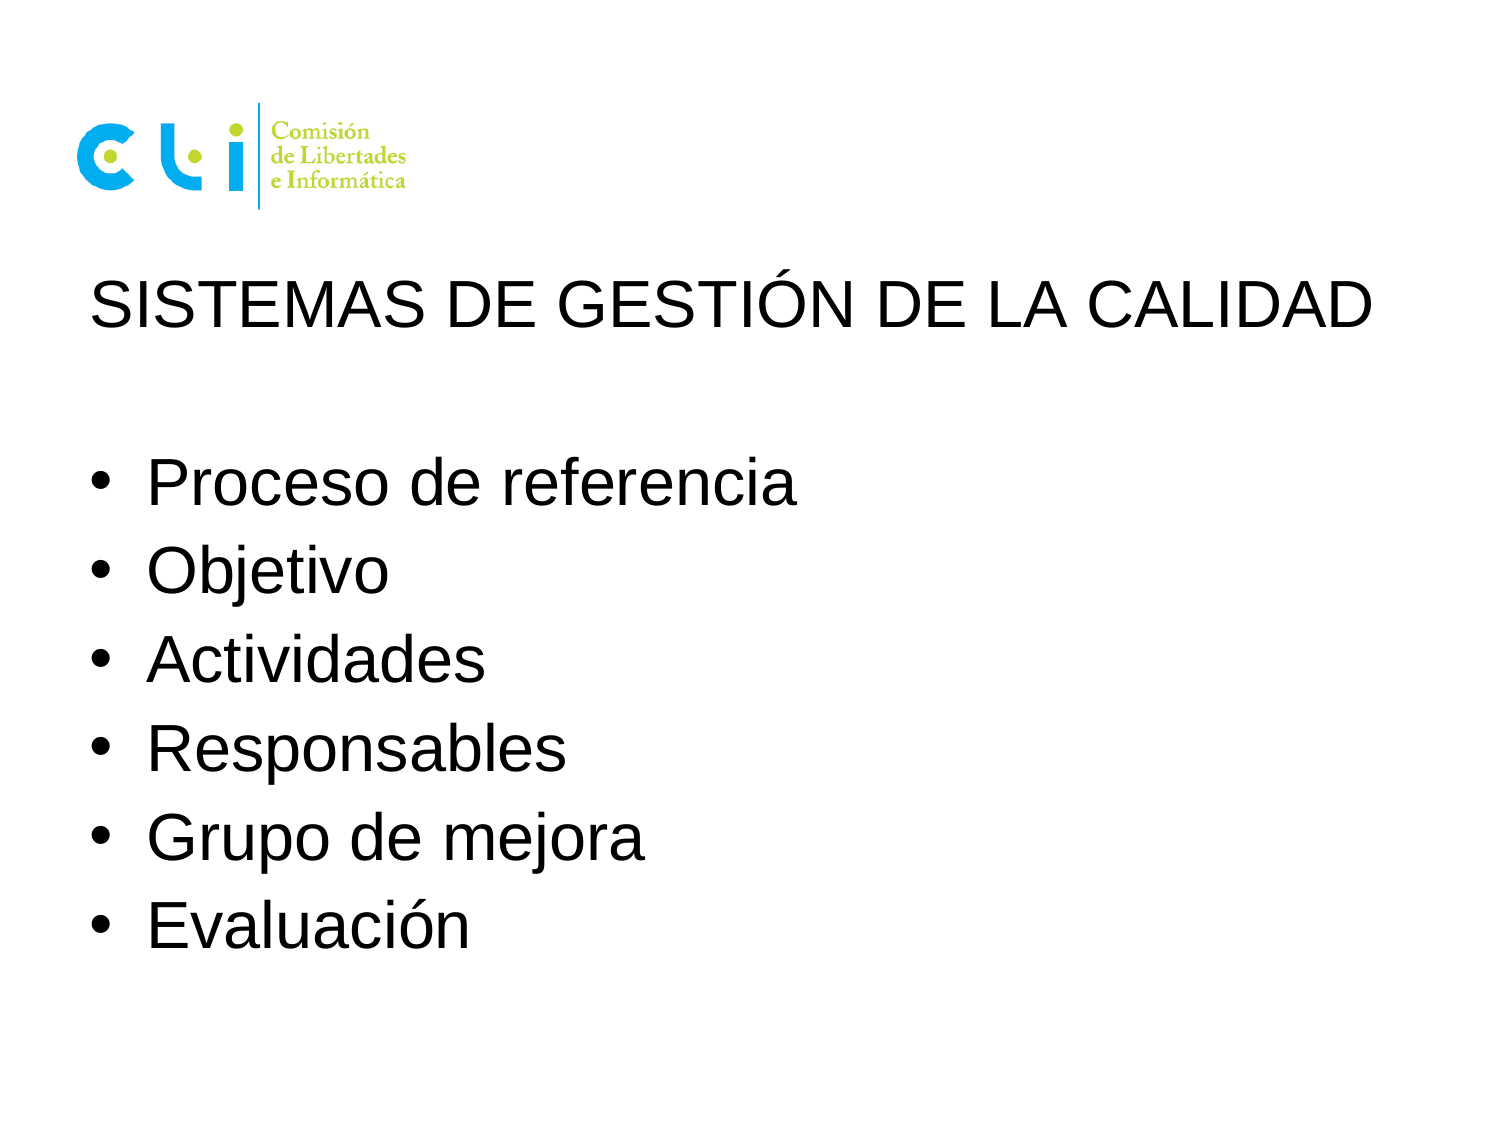

# SISTEMAS DE GESTIÓN DE LA CALIDAD
Proceso de referencia
Objetivo
Actividades
Responsables
Grupo de mejora
Evaluación